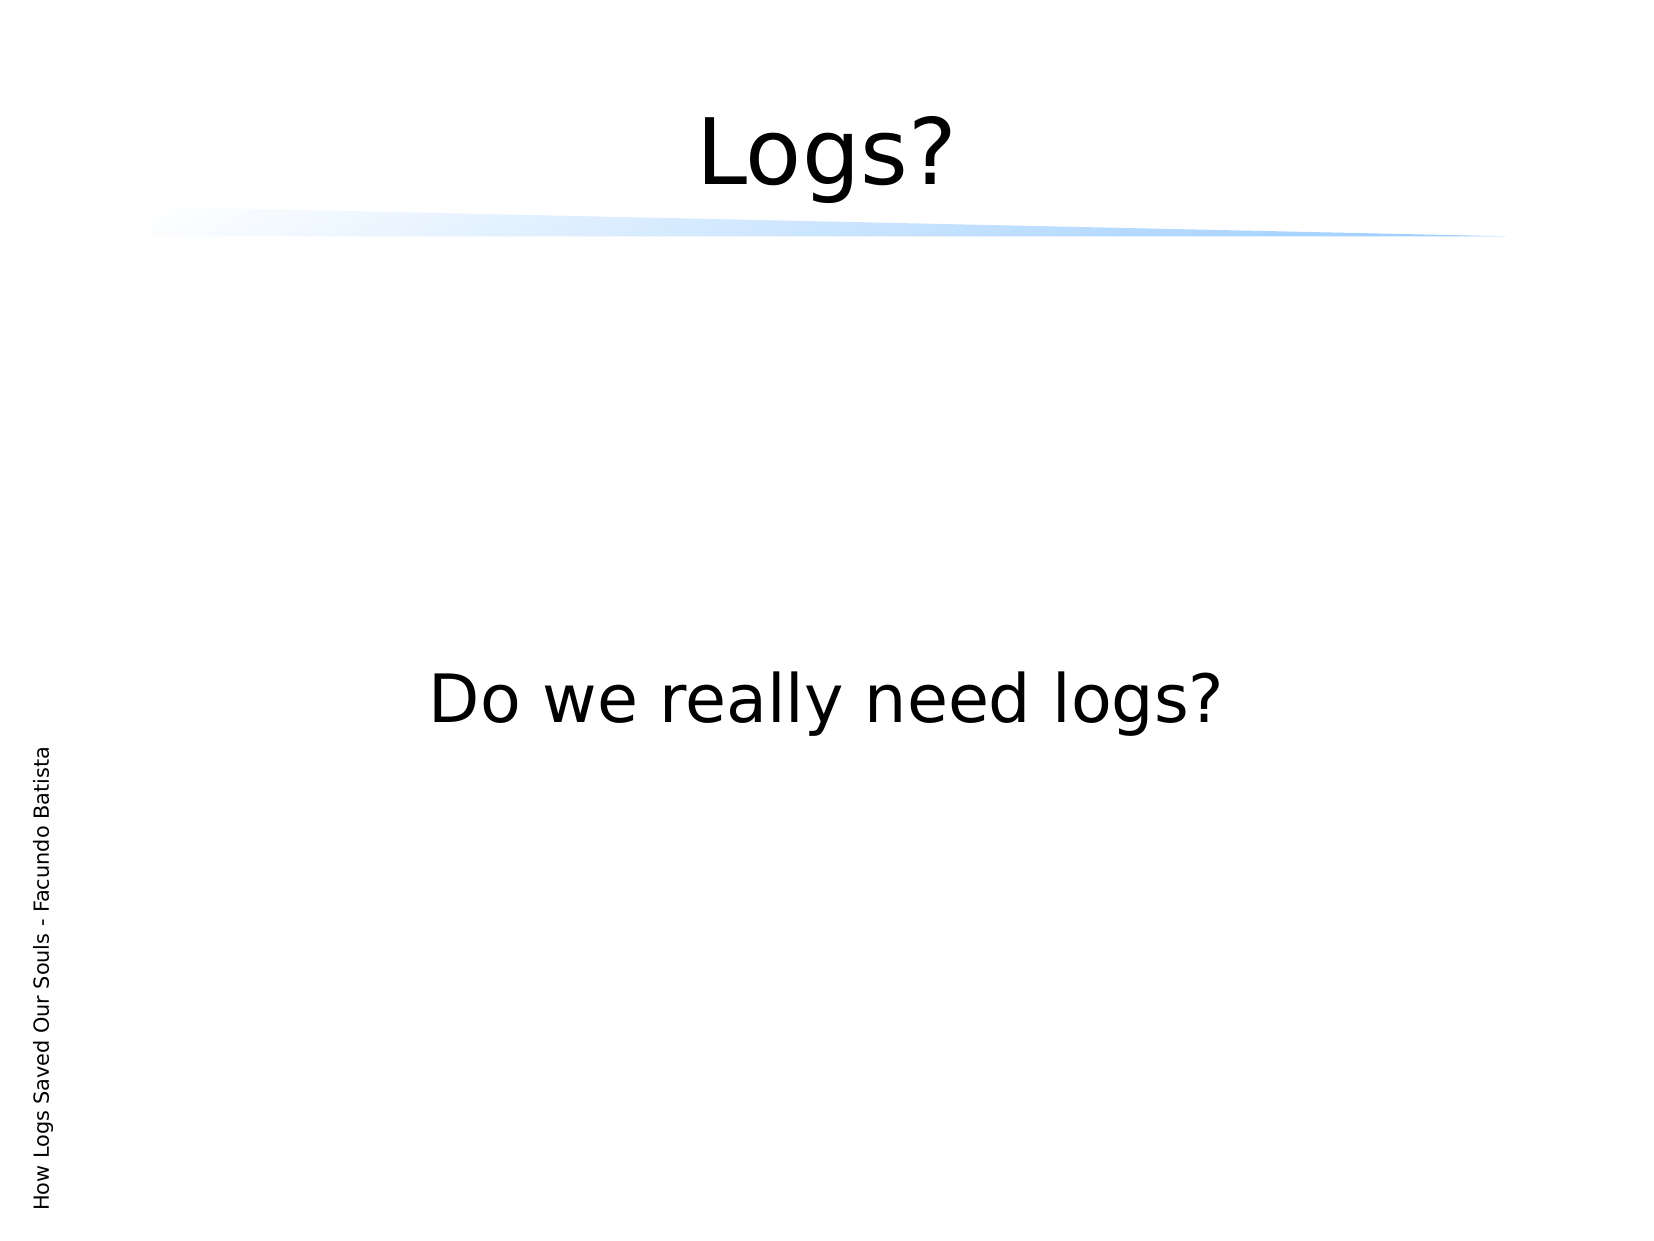

# Logs?
Do we really need logs?